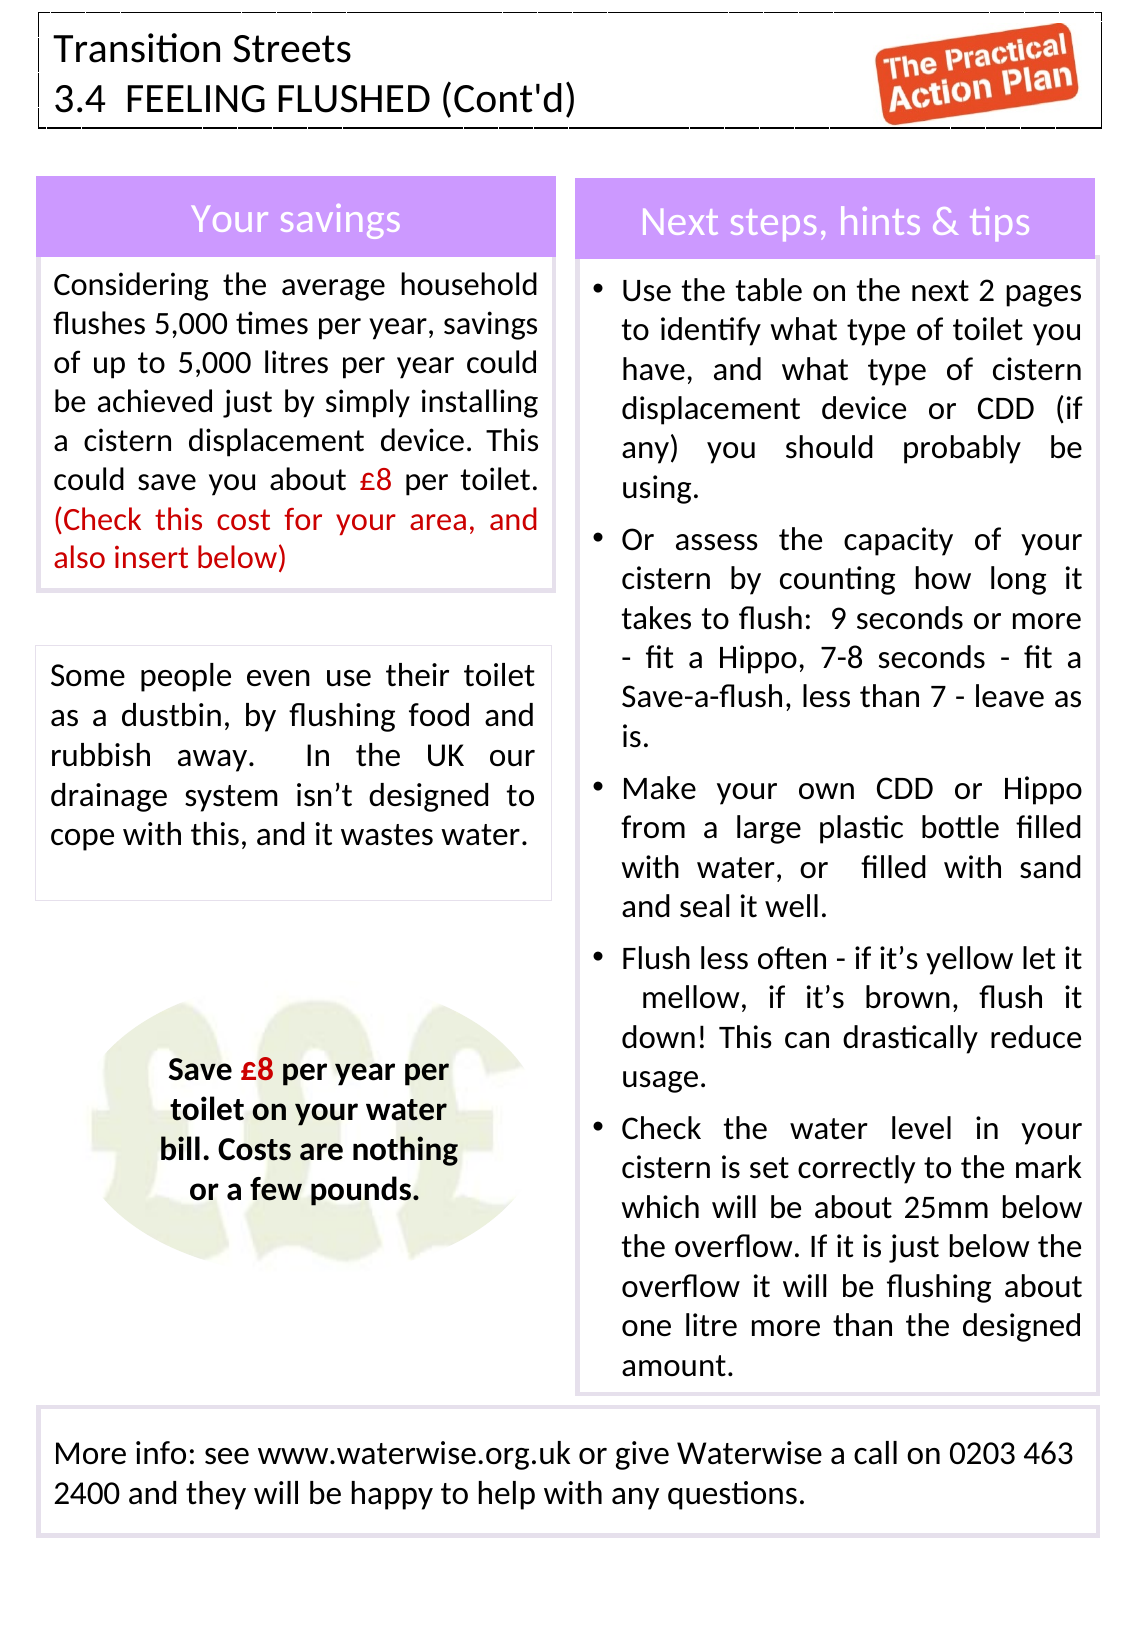

Transition Streets
3.4 FEELING FLUSHED (Cont'd)
Your savings
Next steps, hints & tips
Considering the average household flushes 5,000 times per year, savings of up to 5,000 litres per year could be achieved just by simply installing a cistern displacement device. This could save you about £8 per toilet. (Check this cost for your area, and also insert below)
Use the table on the next 2 pages to identify what type of toilet you have, and what type of cistern displacement device or CDD (if any) you should probably be using.
Or assess the capacity of your cistern by counting how long it takes to flush: 9 seconds or more - fit a Hippo, 7-8 seconds - fit a Save-a-flush, less than 7 - leave as is.
Make your own CDD or Hippo from a large plastic bottle filled with water, or filled with sand and seal it well.
Flush less often - if it’s yellow let it mellow, if it’s brown, flush it down! This can drastically reduce usage.
Check the water level in your cistern is set correctly to the mark which will be about 25mm below the overflow. If it is just below the overflow it will be flushing about one litre more than the designed amount.
Some people even use their toilet as a dustbin, by flushing food and rubbish away. In the UK our drainage system isn’t designed to cope with this, and it wastes water.
Save £8 per year per toilet on your water bill. Costs are nothing or a few pounds.
More info: see www.waterwise.org.uk or give Waterwise a call on 0203 463 2400 and they will be happy to help with any questions.